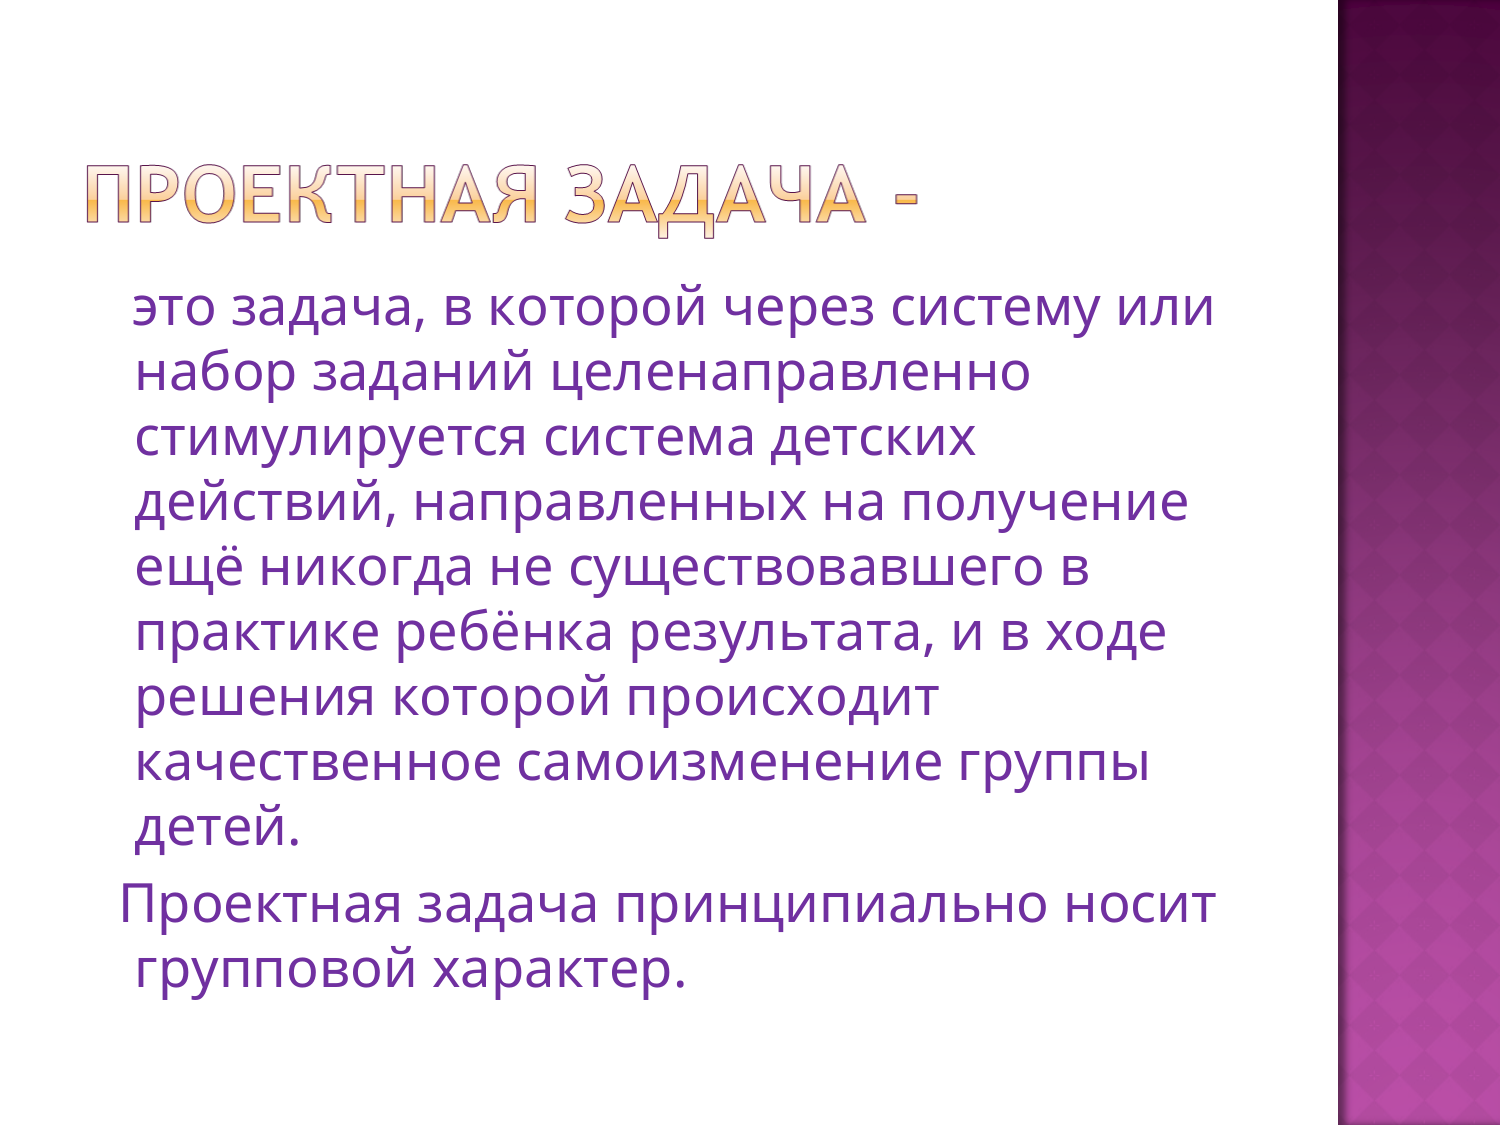

это задача, в которой через систему или набор заданий целенаправленно стимулируется система детских действий, направленных на получение ещё никогда не существовавшего в практике ребёнка результата, и в ходе решения которой происходит качественное самоизменение группы детей.
 Проектная задача принципиально носит групповой характер.